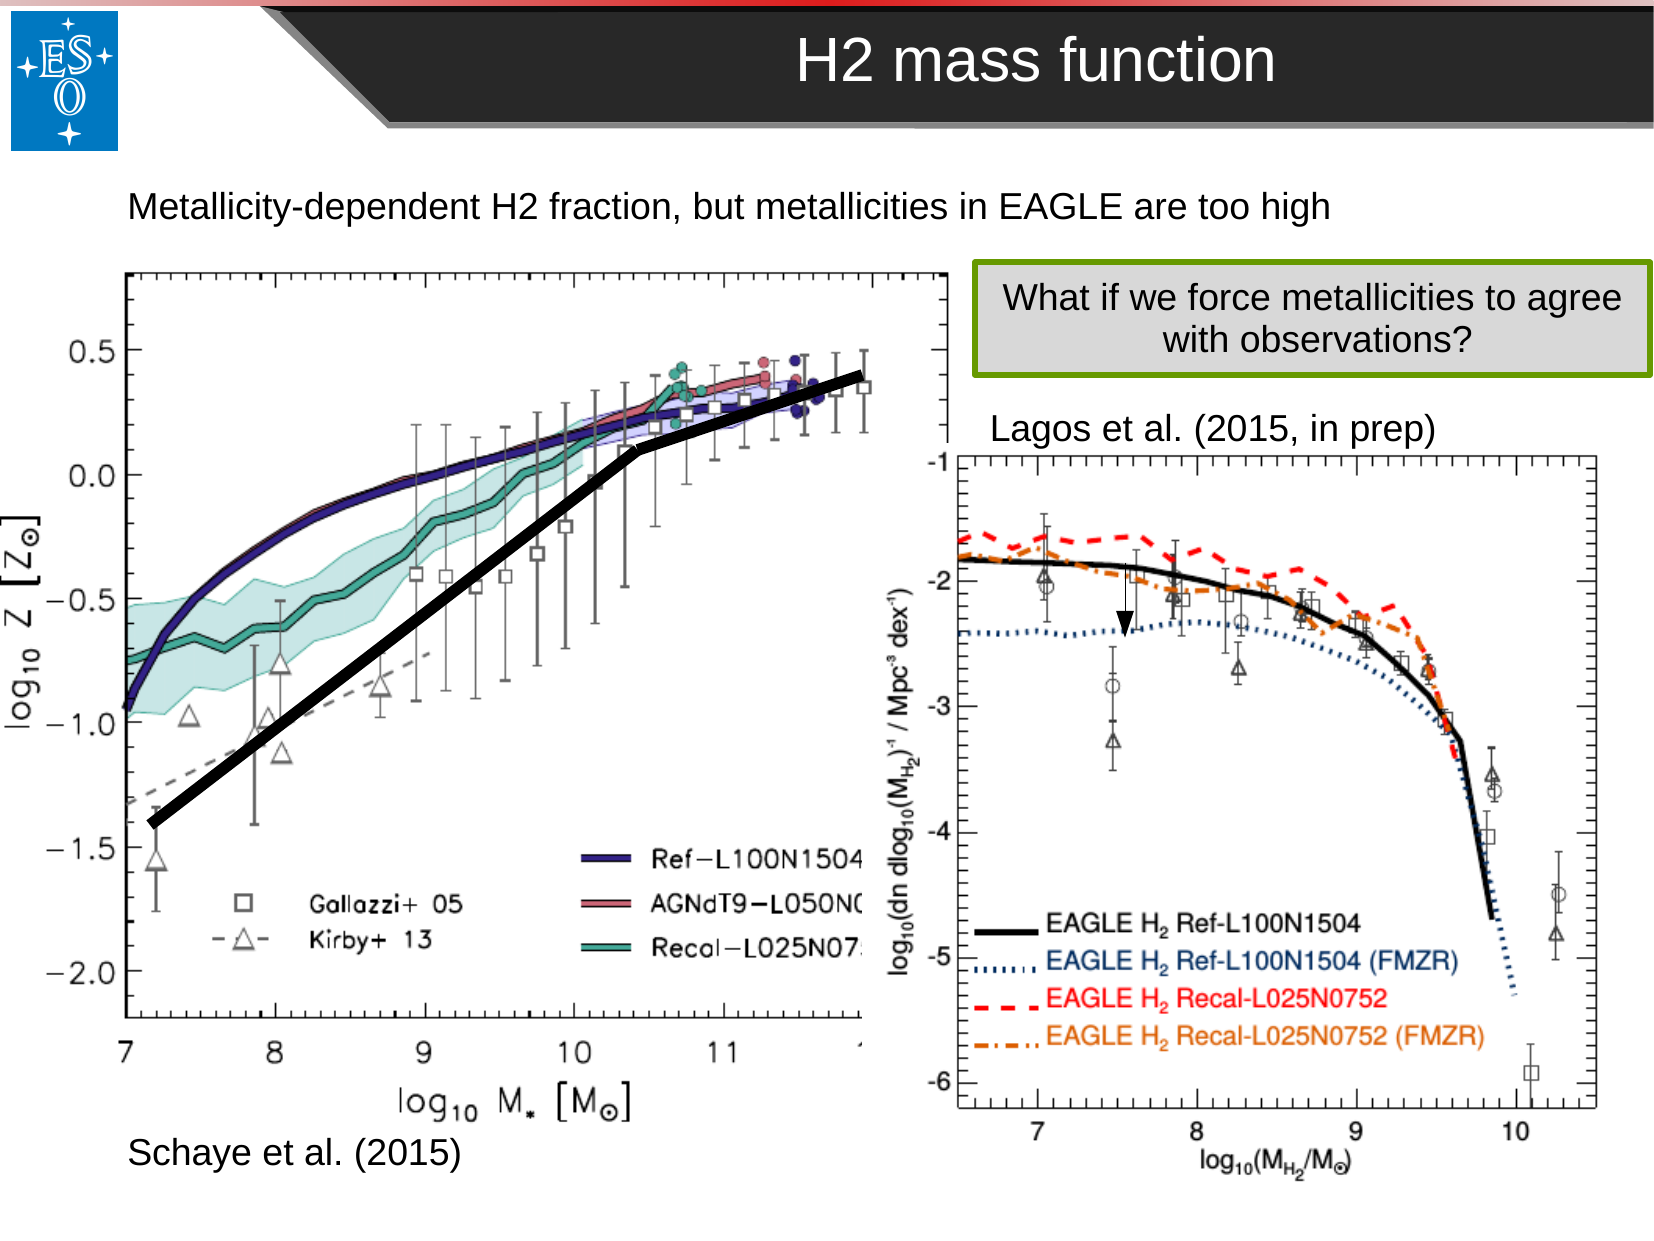

# H2 mass function
Metallicity-dependent H2 fraction, but metallicities in EAGLE are too high
What if we force metallicities to agree
 with observations?
Lagos et al. (2015, in prep)
Schaye et al. (2015)